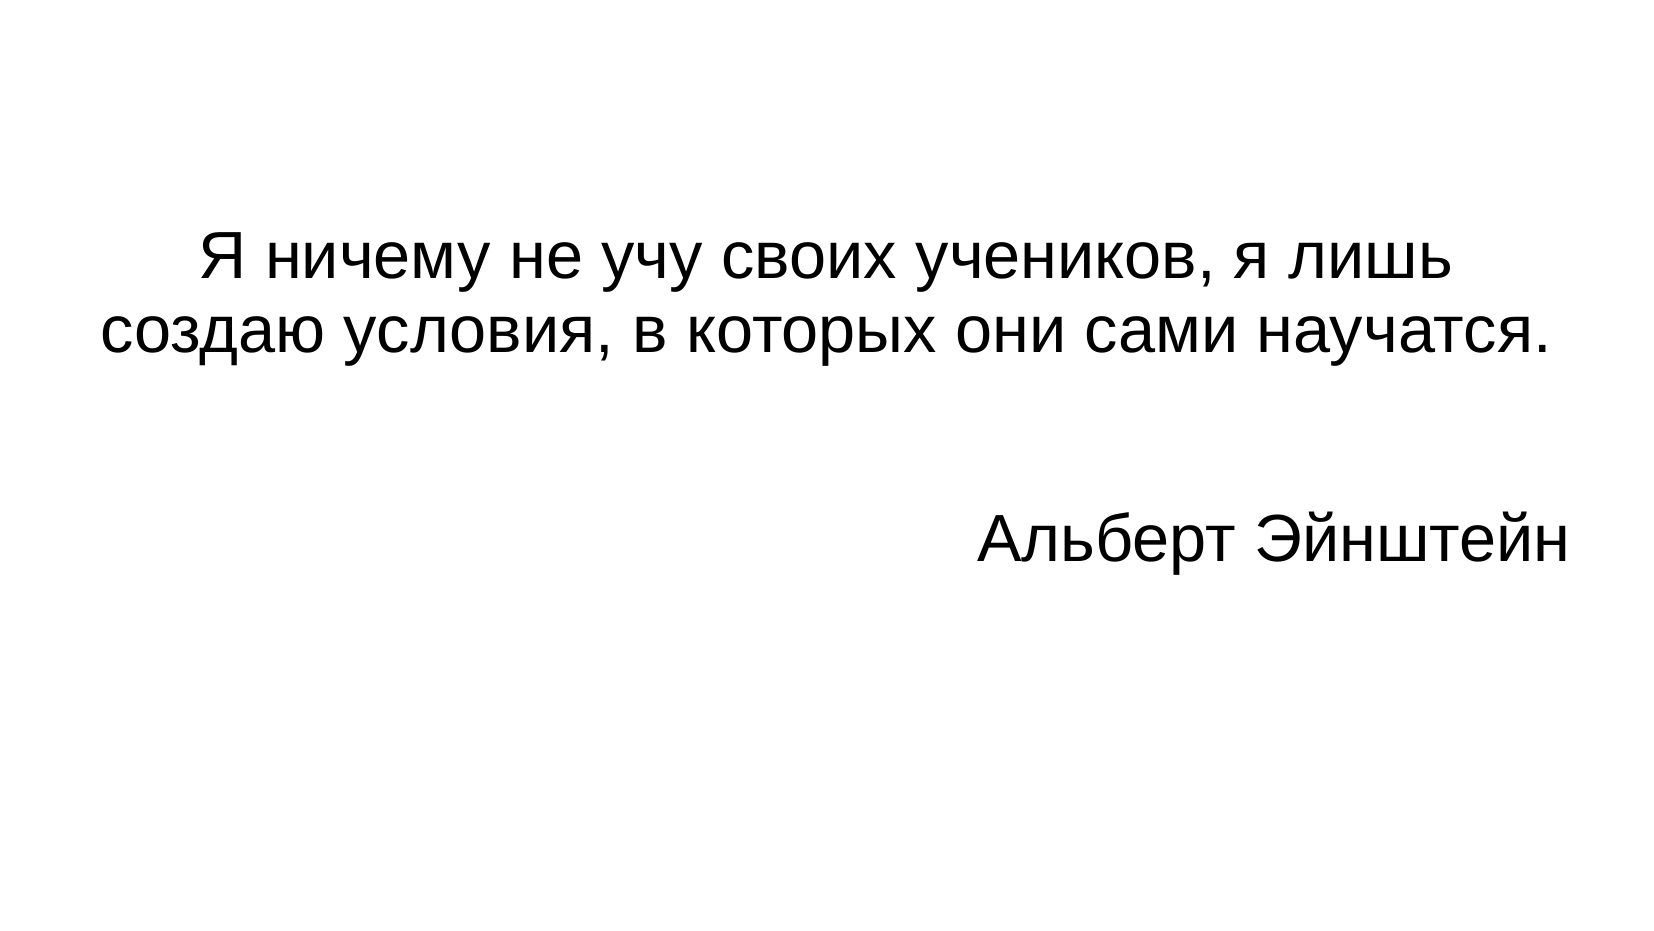

# Я ничему не учу своих учеников, я лишь создаю условия, в которых они сами научатся.
Альберт Эйнштейн